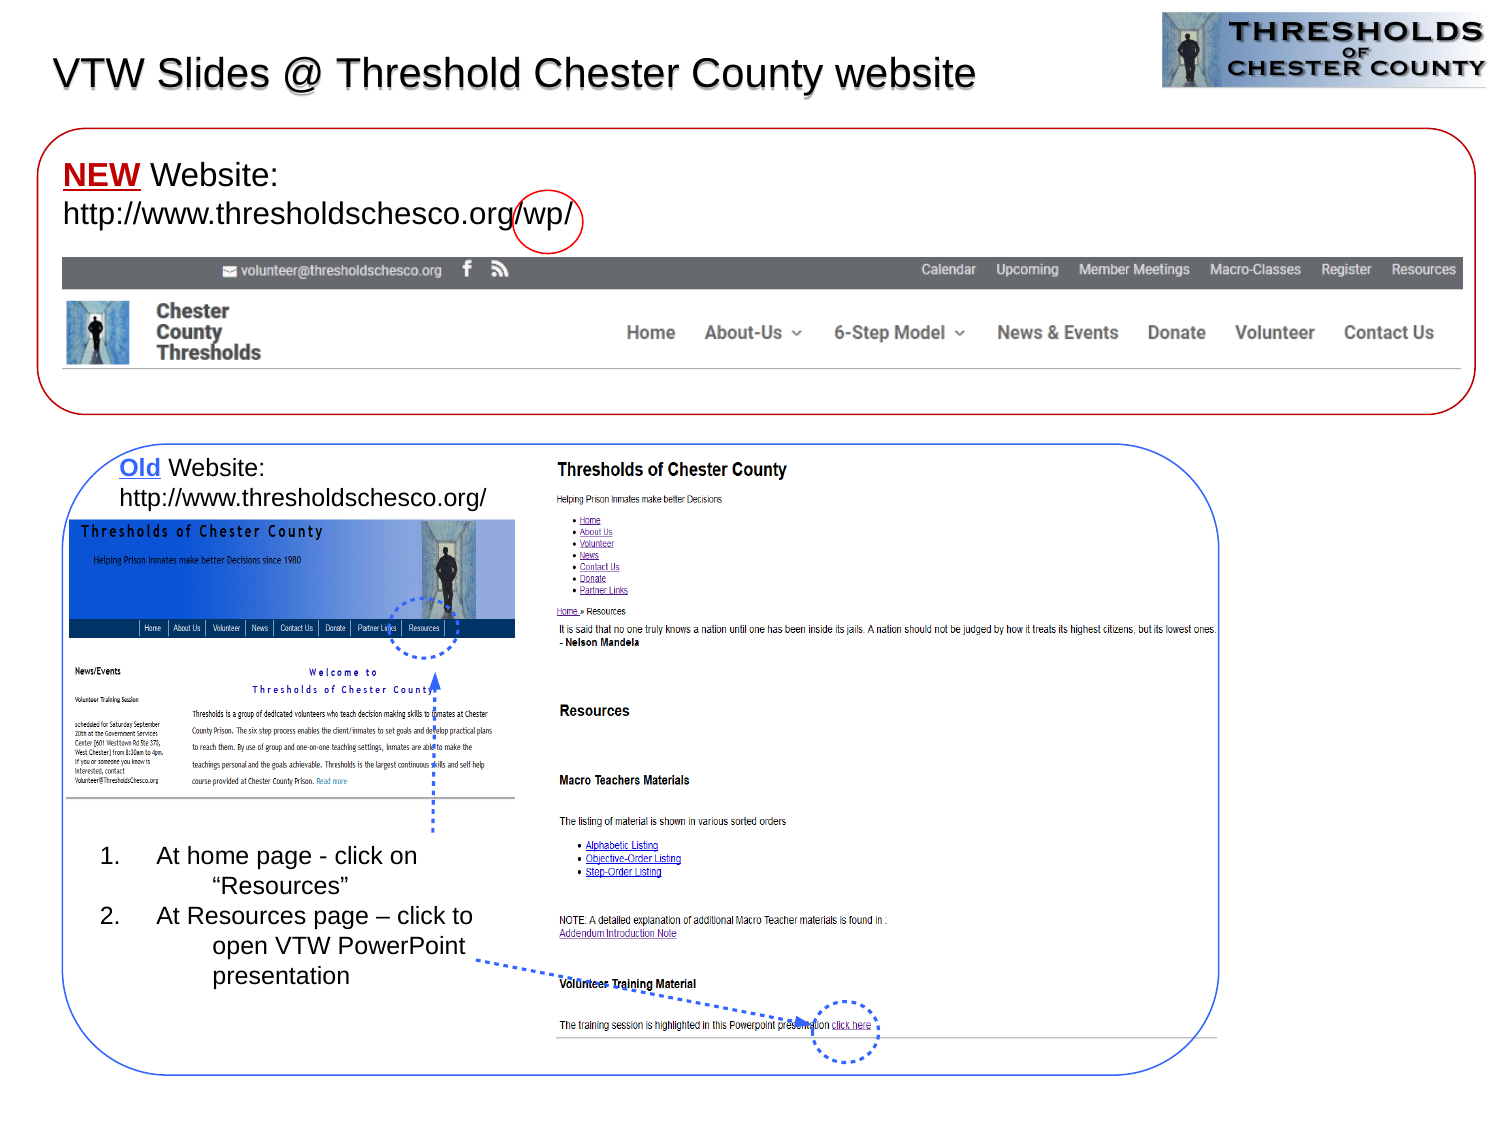

# VTW Slides @ Threshold Chester County website
NEW Website:
http://www.thresholdschesco.org/wp/
Old Website:
http://www.thresholdschesco.org/
At home page - click on “Resources”
At Resources page – click to open VTW PowerPoint presentation